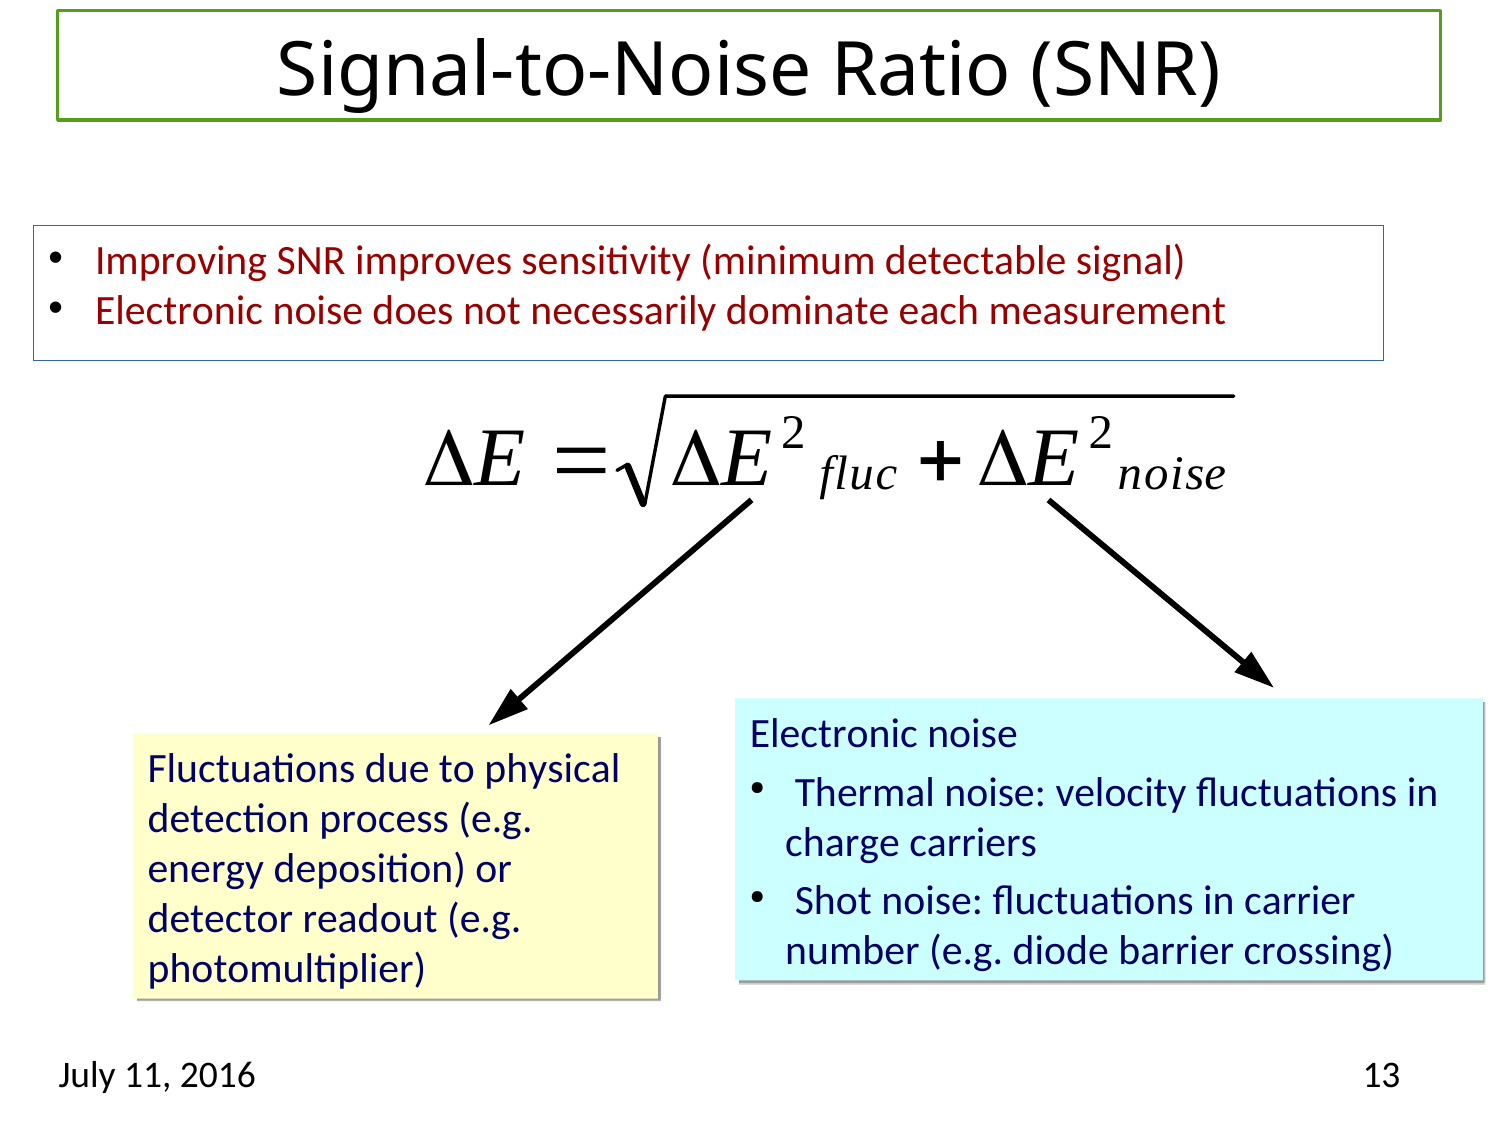

# Signal-to-Noise Ratio (SNR)
Improving SNR improves sensitivity (minimum detectable signal)
Electronic noise does not necessarily dominate each measurement
Electronic noise
 Thermal noise: velocity fluctuations in charge carriers
 Shot noise: fluctuations in carrier number (e.g. diode barrier crossing)
Fluctuations due to physical detection process (e.g. energy deposition) or detector readout (e.g. photomultiplier)
13